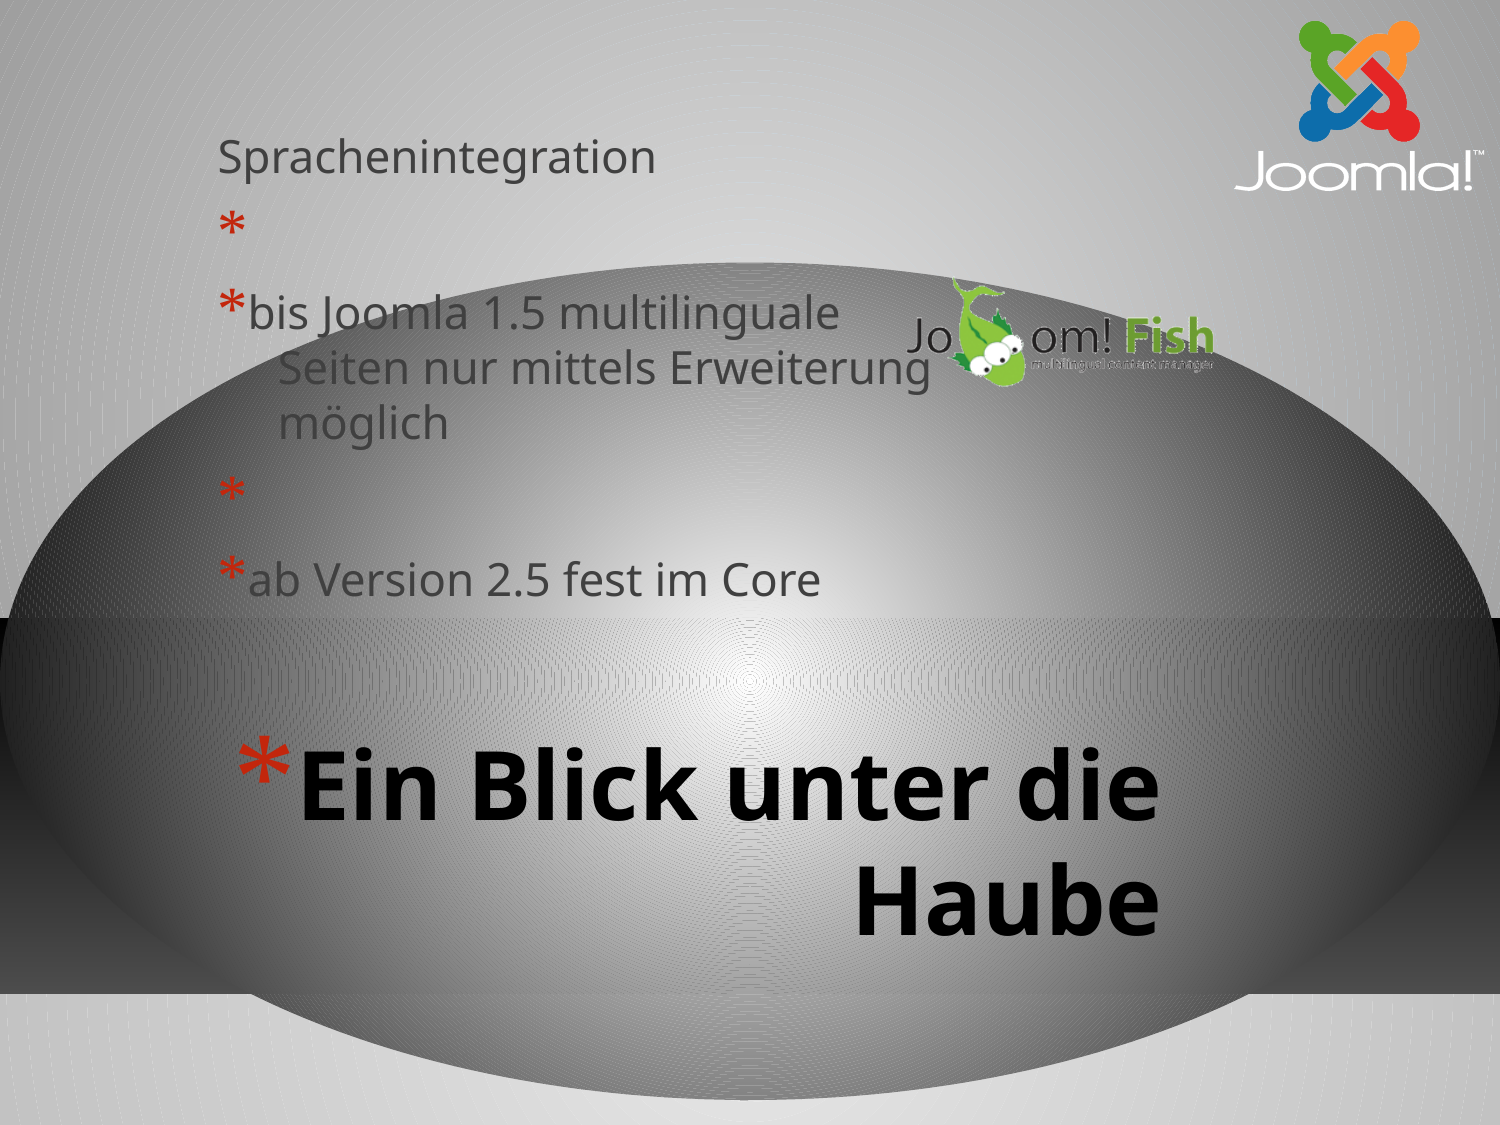

Sprachenintegration
bis Joomla 1.5 multilinguale
Seiten nur mittels Erweiterung
möglich
ab Version 2.5 fest im Core
# Ein Blick unter die Haube